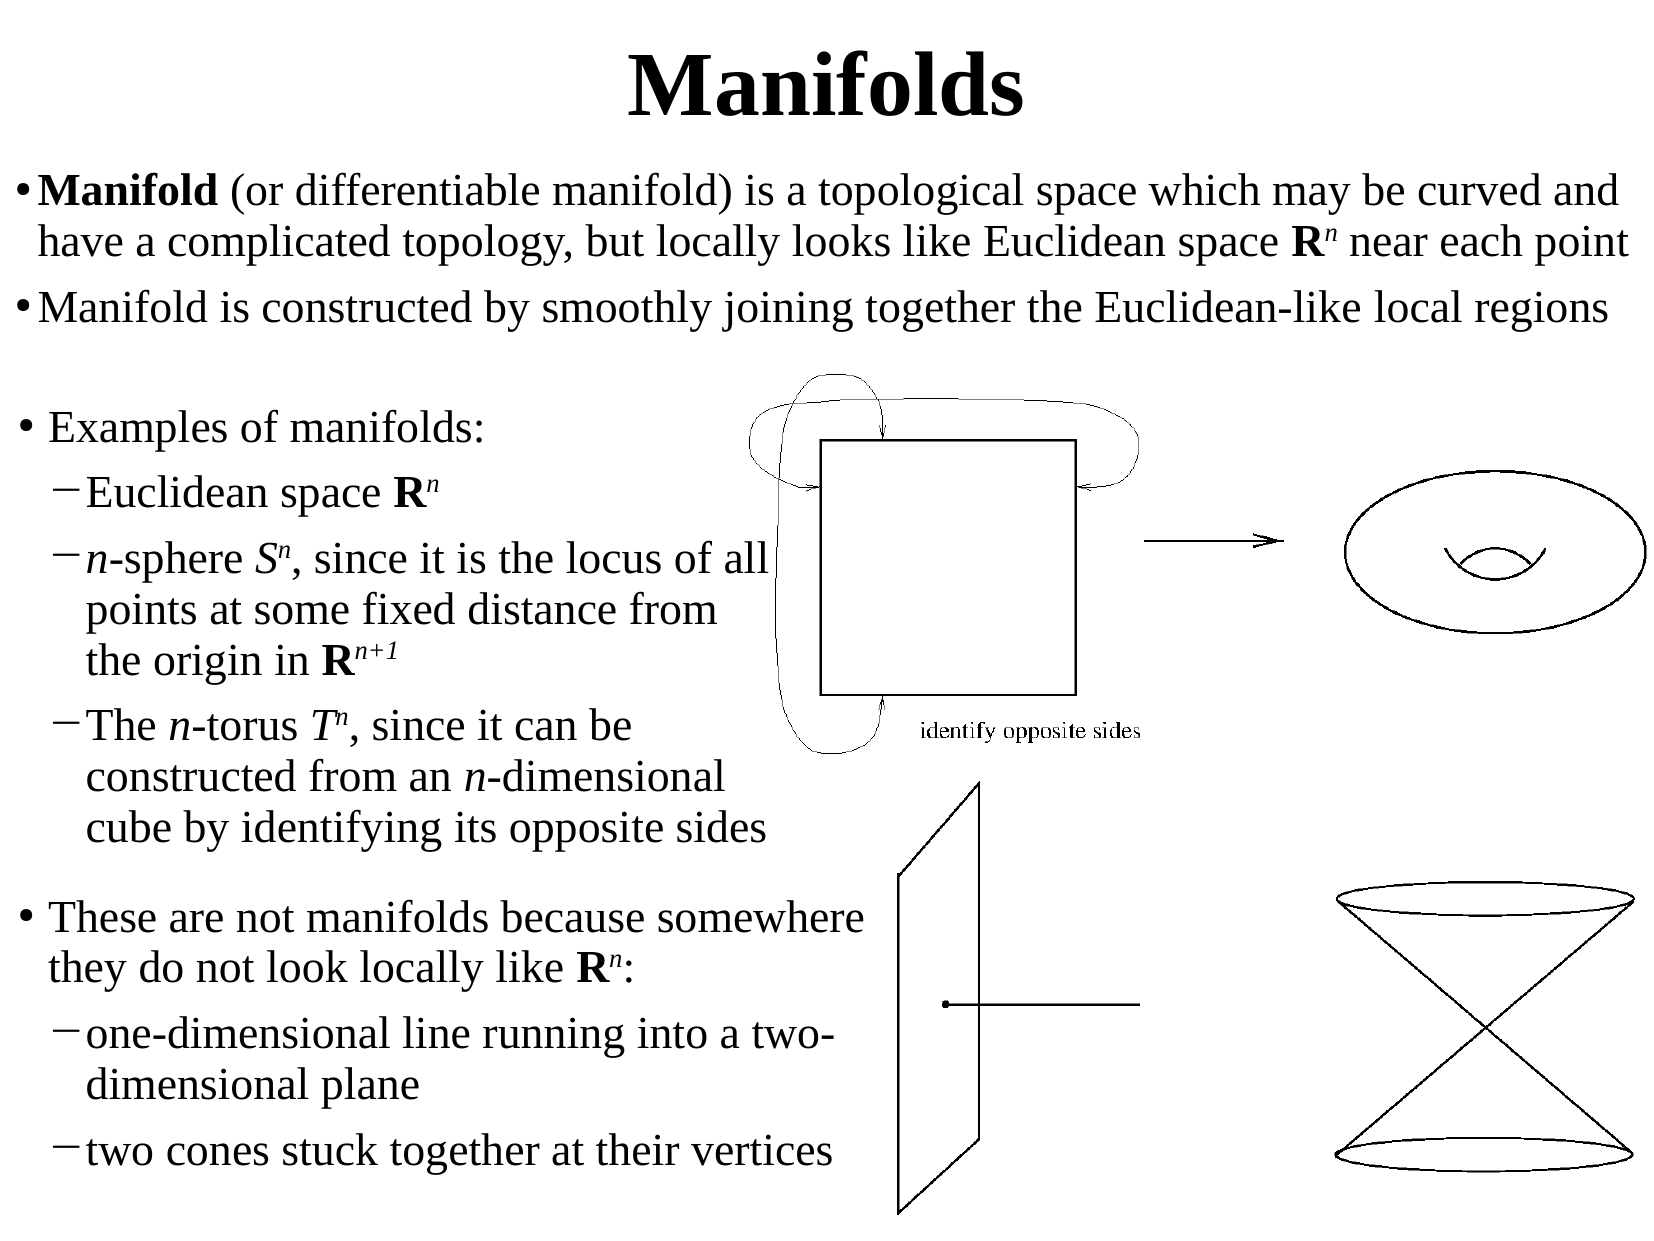

# Manifolds
Manifold (or differentiable manifold) is a topological space which may be curved and have a complicated topology, but locally looks like Euclidean space Rn near each point
Manifold is constructed by smoothly joining together the Euclidean-like local regions
Examples of manifolds:
Euclidean space Rn
n-sphere Sn, since it is the locus of all points at some fixed distance from the origin in Rn+1
The n-torus Tn, since it can be constructed from an n-dimensional cube by identifying its opposite sides
These are not manifolds because somewhere they do not look locally like Rn:
one-dimensional line running into a two-dimensional plane
two cones stuck together at their vertices